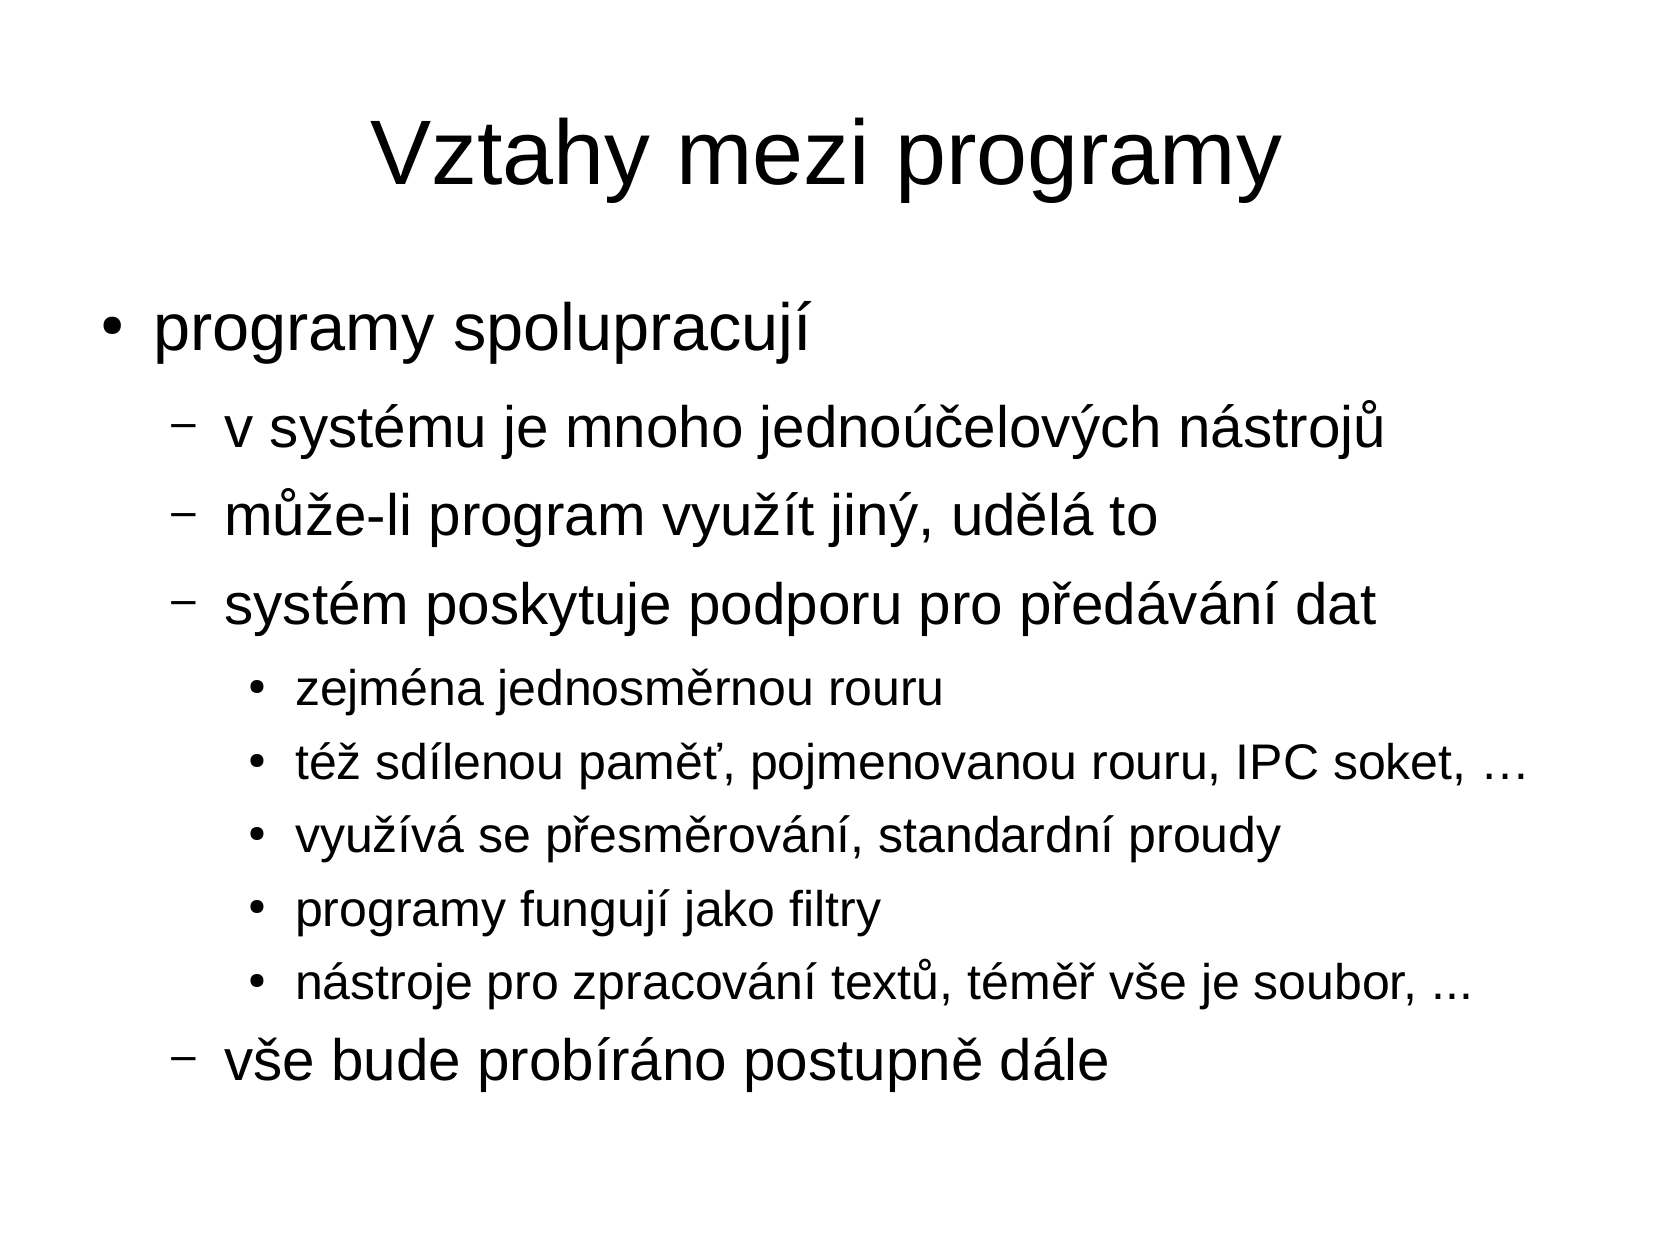

# Vztahy mezi programy
programy spolupracují
v systému je mnoho jednoúčelových nástrojů
může-li program využít jiný, udělá to
systém poskytuje podporu pro předávání dat
zejména jednosměrnou rouru
též sdílenou paměť, pojmenovanou rouru, IPC soket, …
využívá se přesměrování, standardní proudy
programy fungují jako filtry
nástroje pro zpracování textů, téměř vše je soubor, ...
vše bude probíráno postupně dále